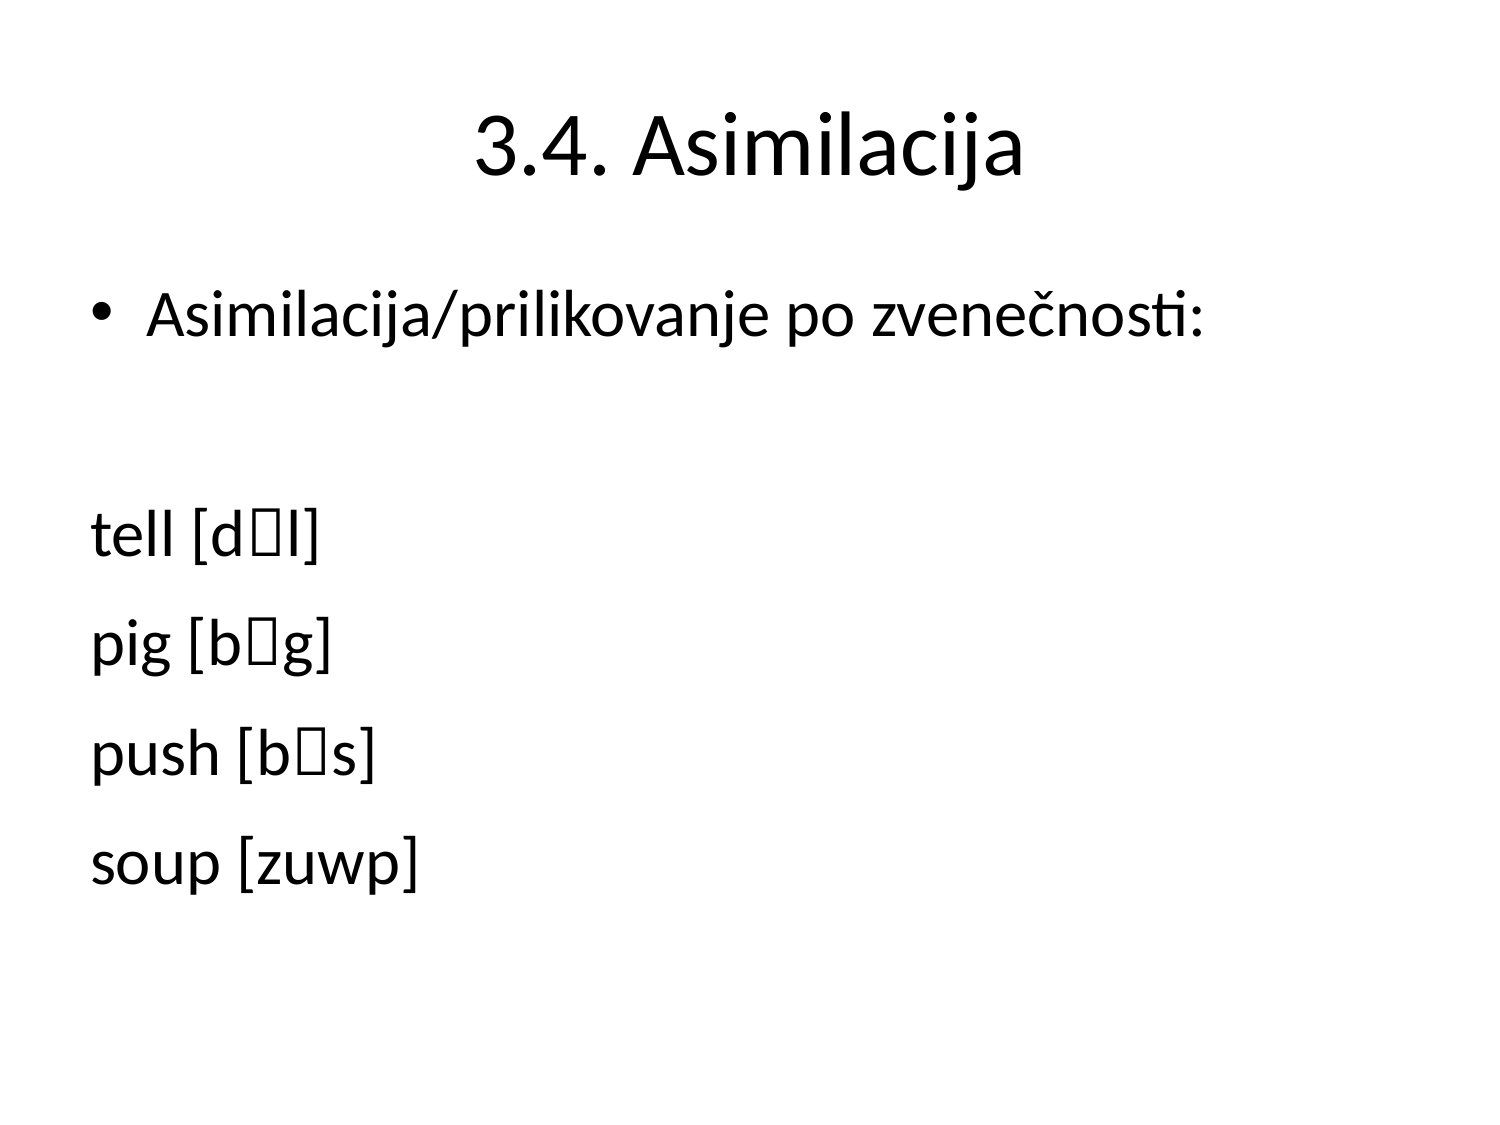

# 3.4. Asimilacija
Asimilacija/prilikovanje po zvenečnosti:
tell [dl]
pig [bg]
push [bs]
soup [zuwp]